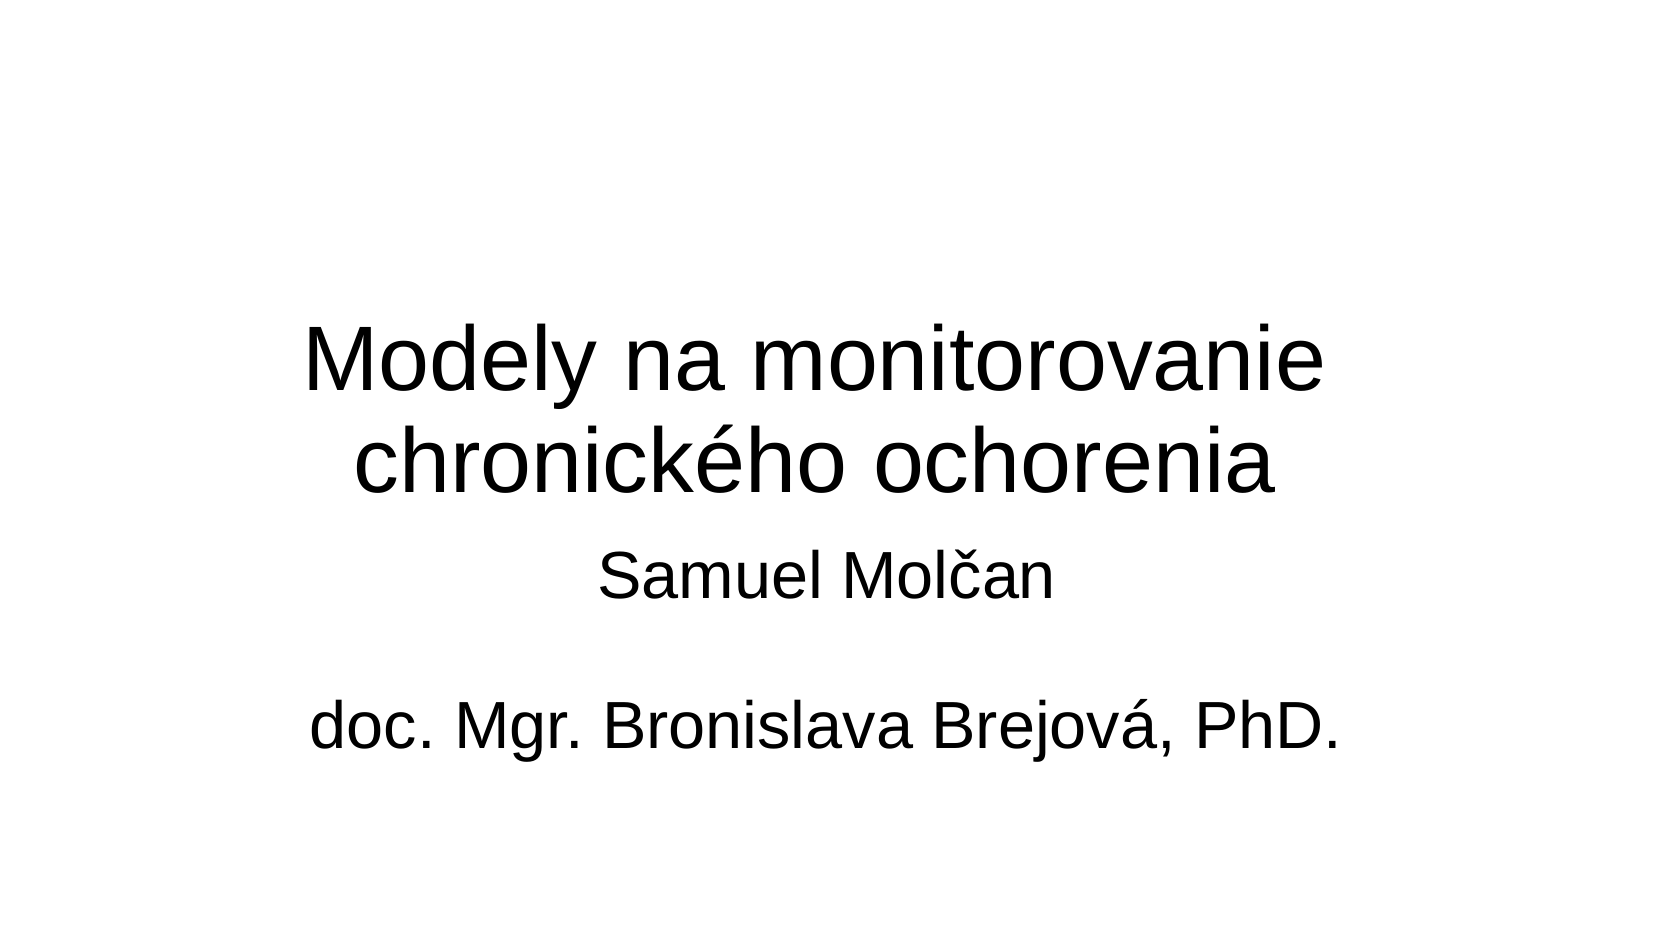

# Modely na monitorovanie chronického ochorenia
Samuel Molčan
doc. Mgr. Bronislava Brejová, PhD.